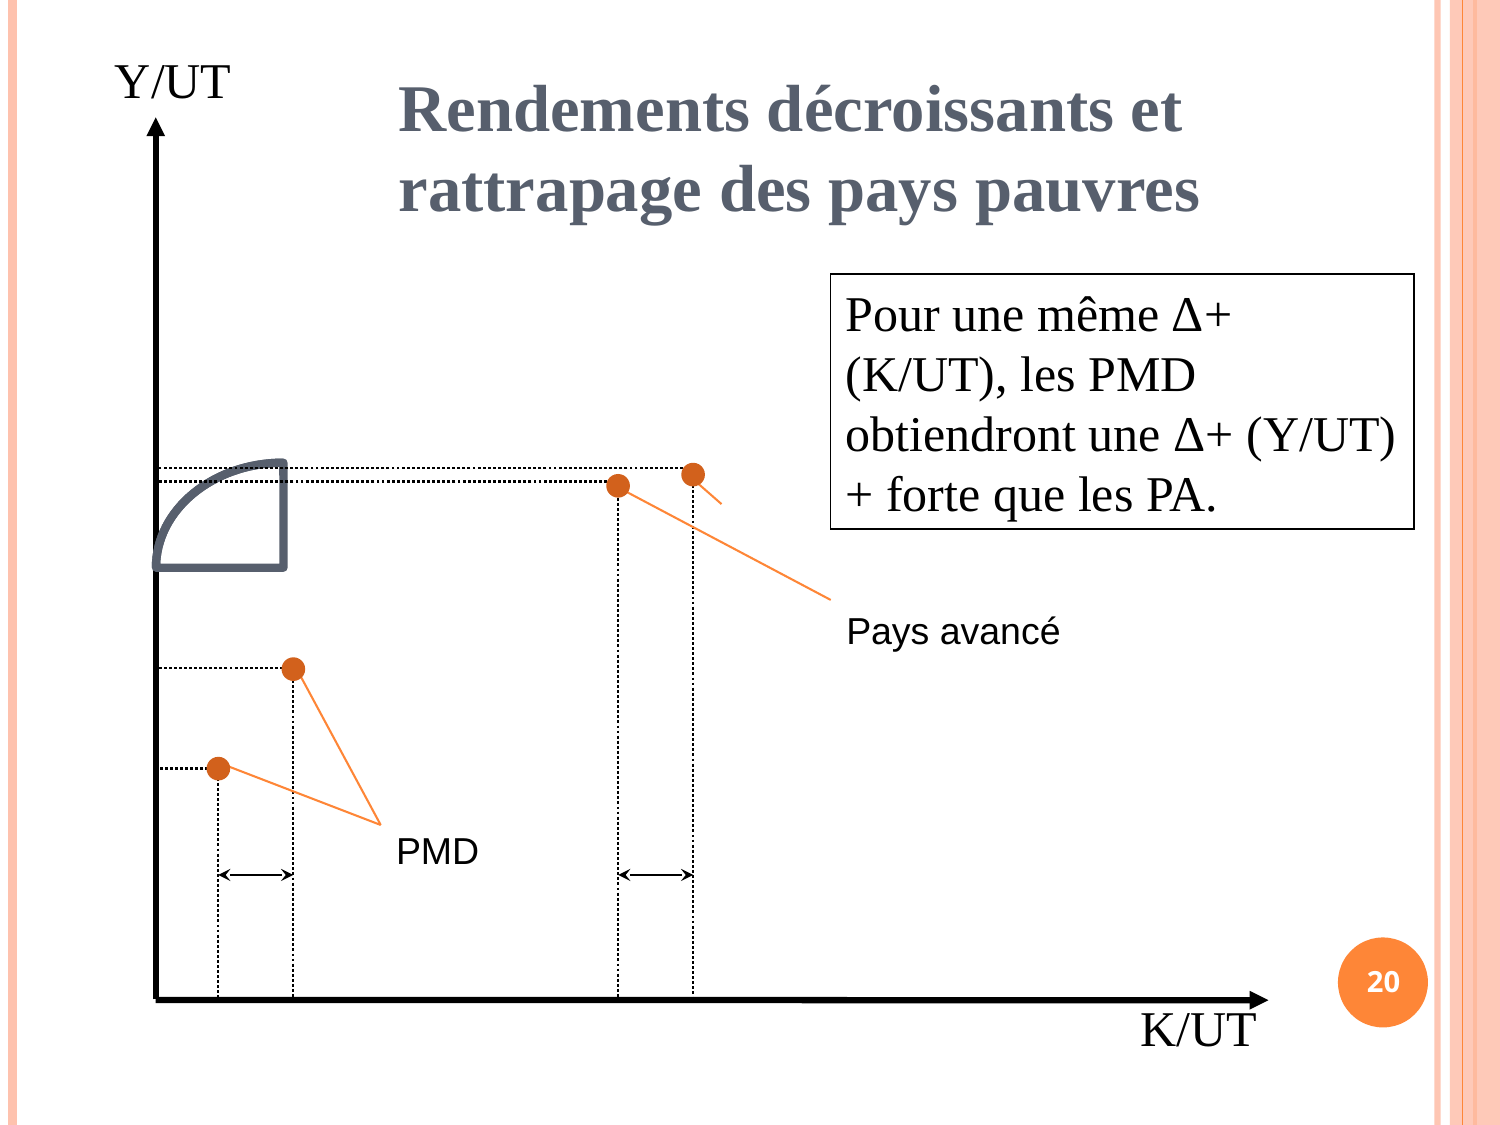

Y/UT
Rendements décroissants et rattrapage des pays pauvres
Pour une même Δ+ (K/UT), les PMD obtiendront une Δ+ (Y/UT) + forte que les PA.
Pays avancé
PMD
K/UT